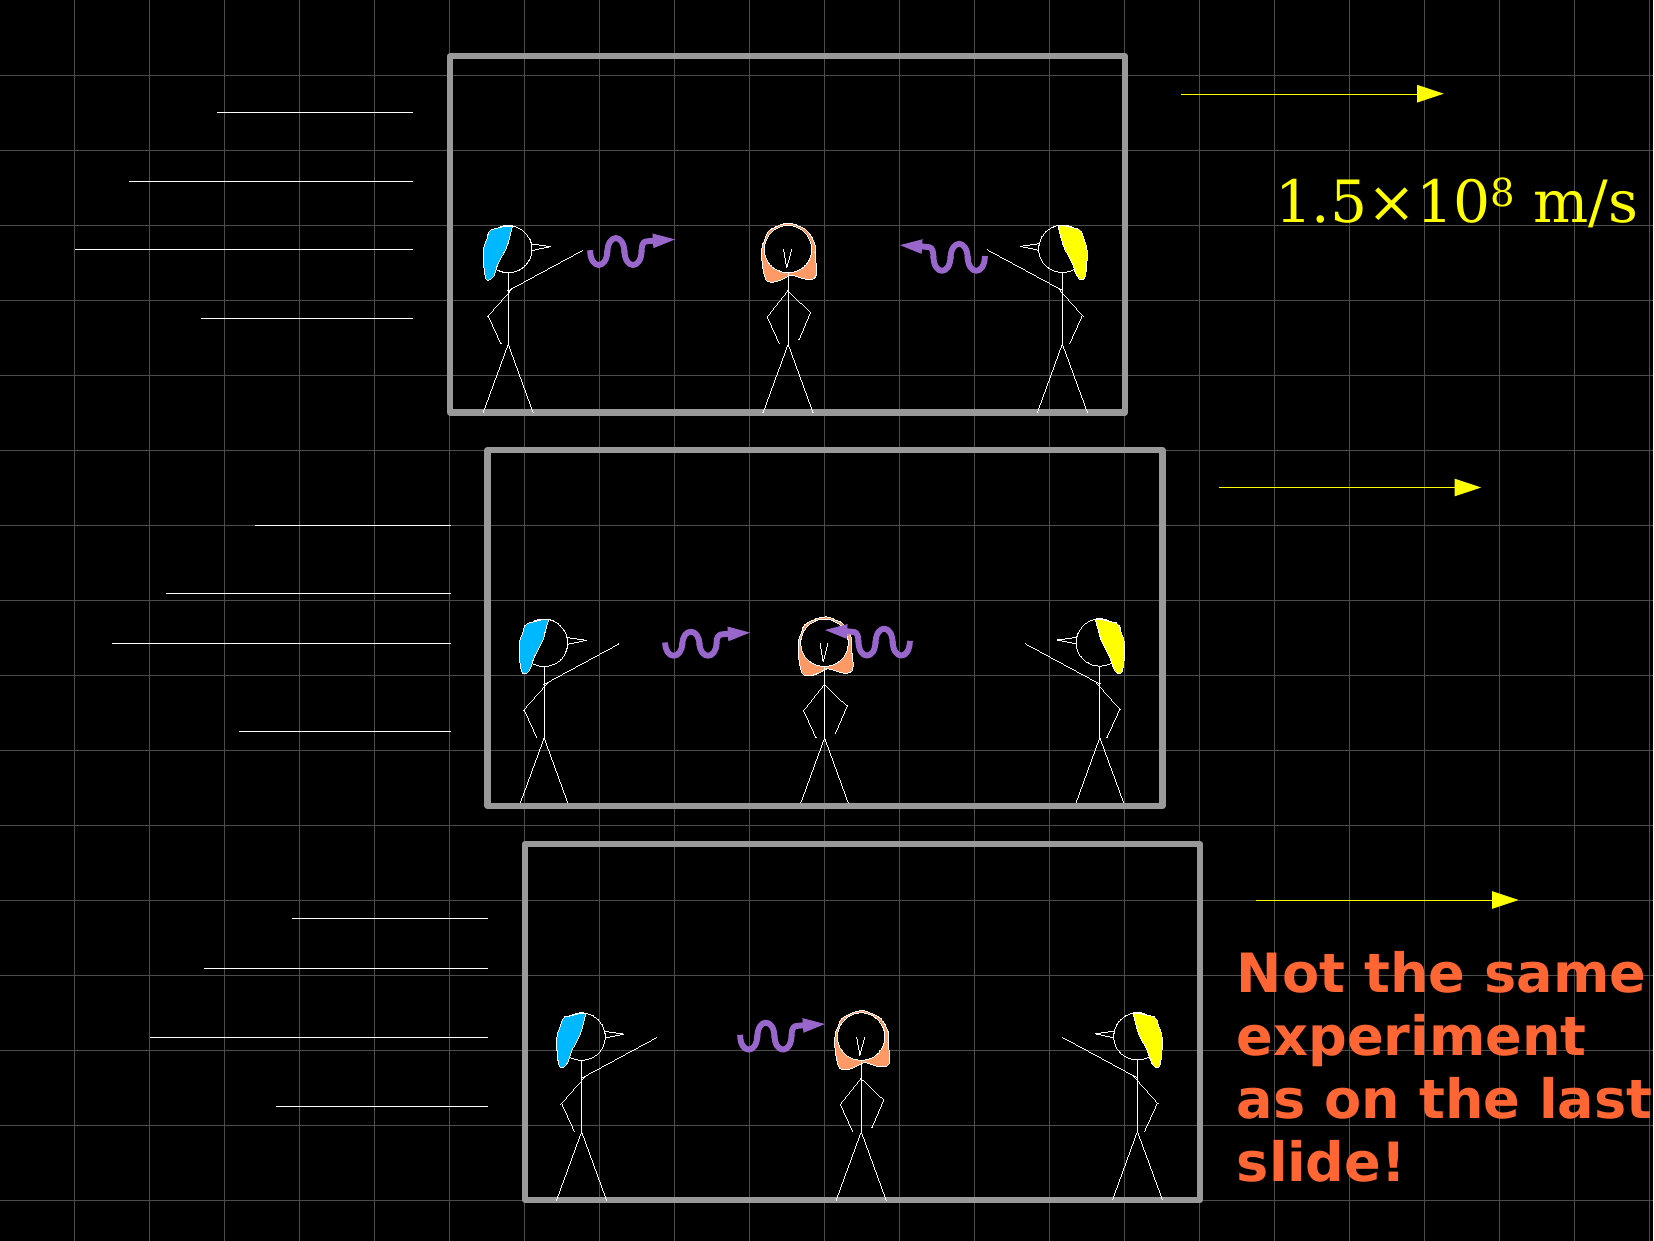

1.5×108 m/s
Not the same experiment as on the last slide!